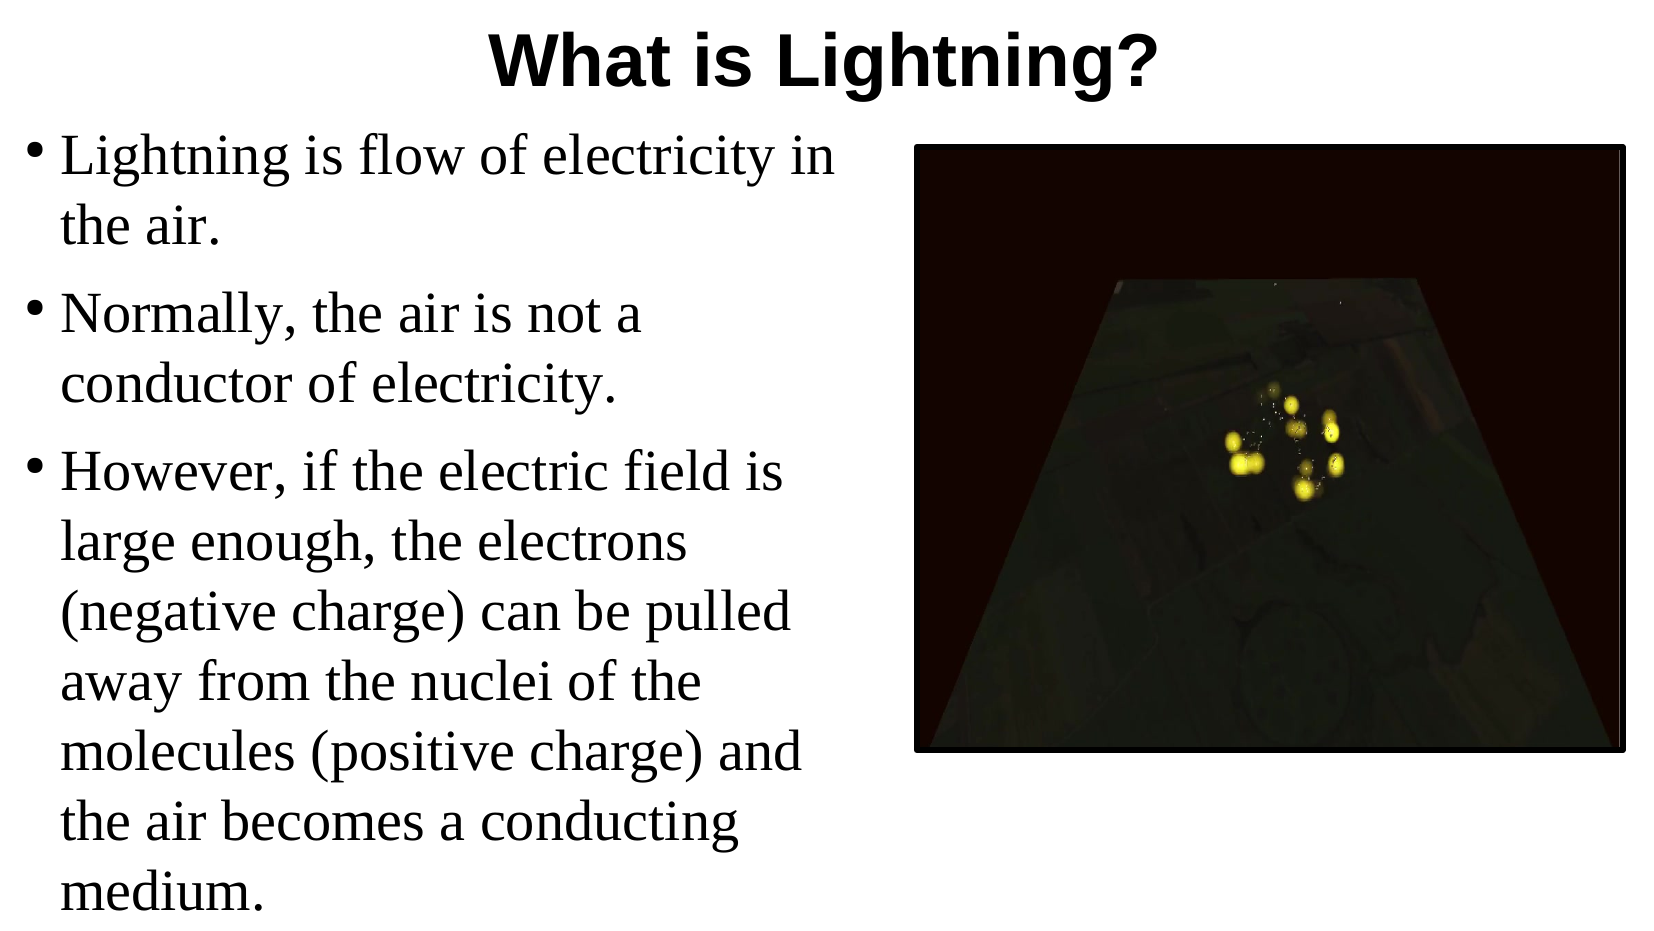

# What is Lightning?
Lightning is flow of electricity in the air.
Normally, the air is not a conductor of electricity.
However, if the electric field is large enough, the electrons (negative charge) can be pulled away from the nuclei of the molecules (positive charge) and the air becomes a conducting medium.